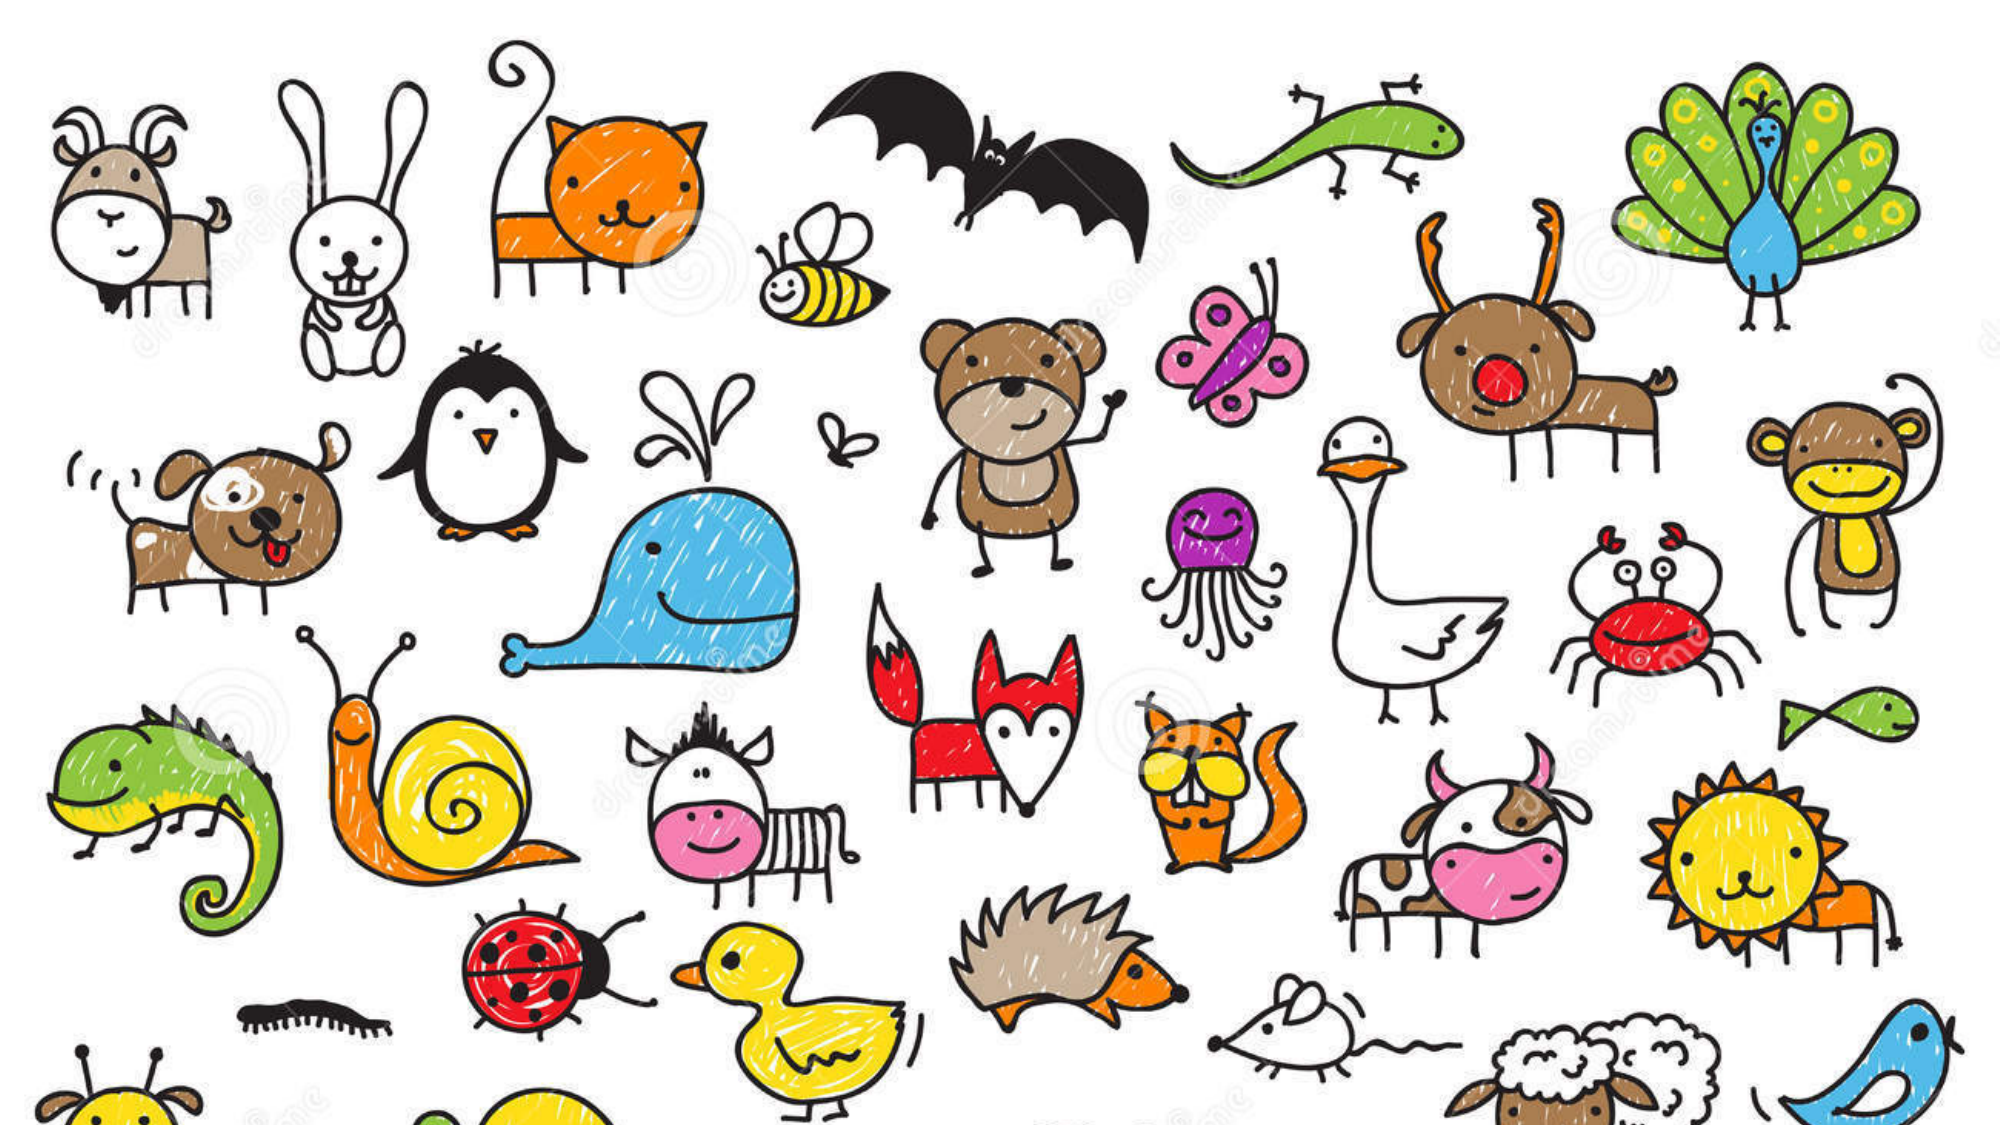

Gdyby kózka nie skakała, to by nóżki nie złamała. (Gdyby ktoś był ostrożniejszy i nie robił czegoś nieprzemyślanego, nieodpowiedzialnego to nic by mu się nie stało.)
Koń ma cztery nogi, a potknie się. (Każdy ma prawo popełniać błędy i potykać się w swoim życiu bez względu na to kim jest i jakie ma warunki.)
Kupować kota w worku. (Kupić coś w ciemno, bez zobaczenia i upewnienia się, czy wszystko jest w porządku.)
Lepszy wróbel w garści niż gołąb na dachu. (Lepiej mieć niewiele ale przy sobie, niż najwspanialsze rzeczy ale w marzeniach.)
Nie wywołuj wilka z lasu. (Nie prowokuj sytuacji dla siebie niemiłej. Takie postępowanie może być fatalne w skutkach.)
Nosił wilk razy kilka, ponieśli i wilka. (Wiele razu udało się komuś uniknąć kary, aż w końcu został ukarany.)
O wilku mowa, a wilk tuż. (Używane w sytuacji, gdy ktoś, o kim akurat jest mowa, niespodziewanie się pojawia.)
Pierwsze koty za płoty. (Pierwsze poczynione próby nie muszą być udane.)
Powiedziały jaskółki, że niedobre są spółki. (Lepiej działać samemu niż wchodzić z kimś w układy, zawiązywać z kimś spółkę.)
Pracowity jak mrówka. (Ktoś dużo pracuje, ciągle znajduje sobie coś do roboty.)
Psy szczekają, karawana jedzie dalej. (Różne sprawy toczą się swoim rytmem, niezależnie od naszej niezgody na nie, mimo protestów.)
Wybiera się jak sójka za morze. (Ktoś zwleka z działaniami, które wymagają od niego opuszczenia miejsca pobytu oraz udania się gdzieś i ciągle odkłada je na później)
PRZYSŁOWIA ZWIĄZANE ZE ZWIERZĘTAMI